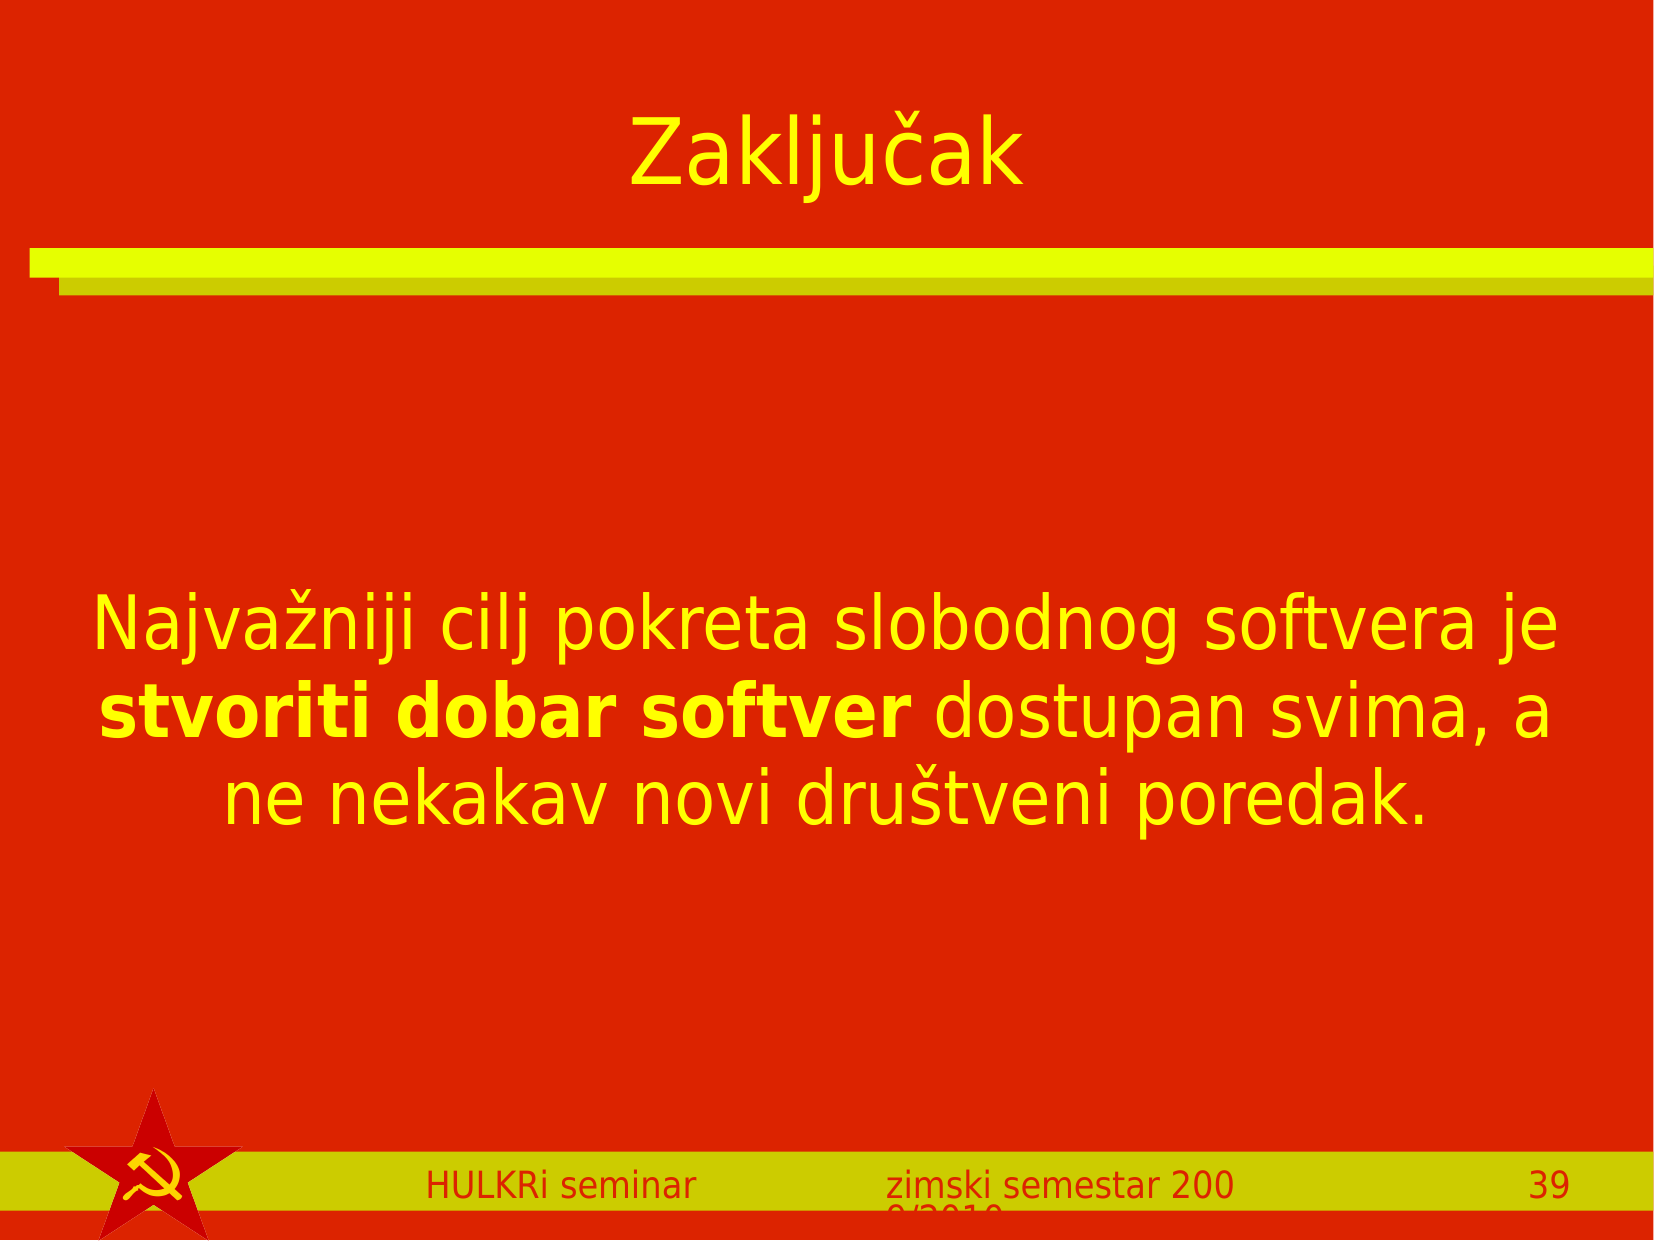

# Zaključak
Najvažniji cilj pokreta slobodnog softvera je stvoriti dobar softver dostupan svima, a ne nekakav novi društveni poredak.
HULKRi seminar
zimski semestar 2009/2010.
39